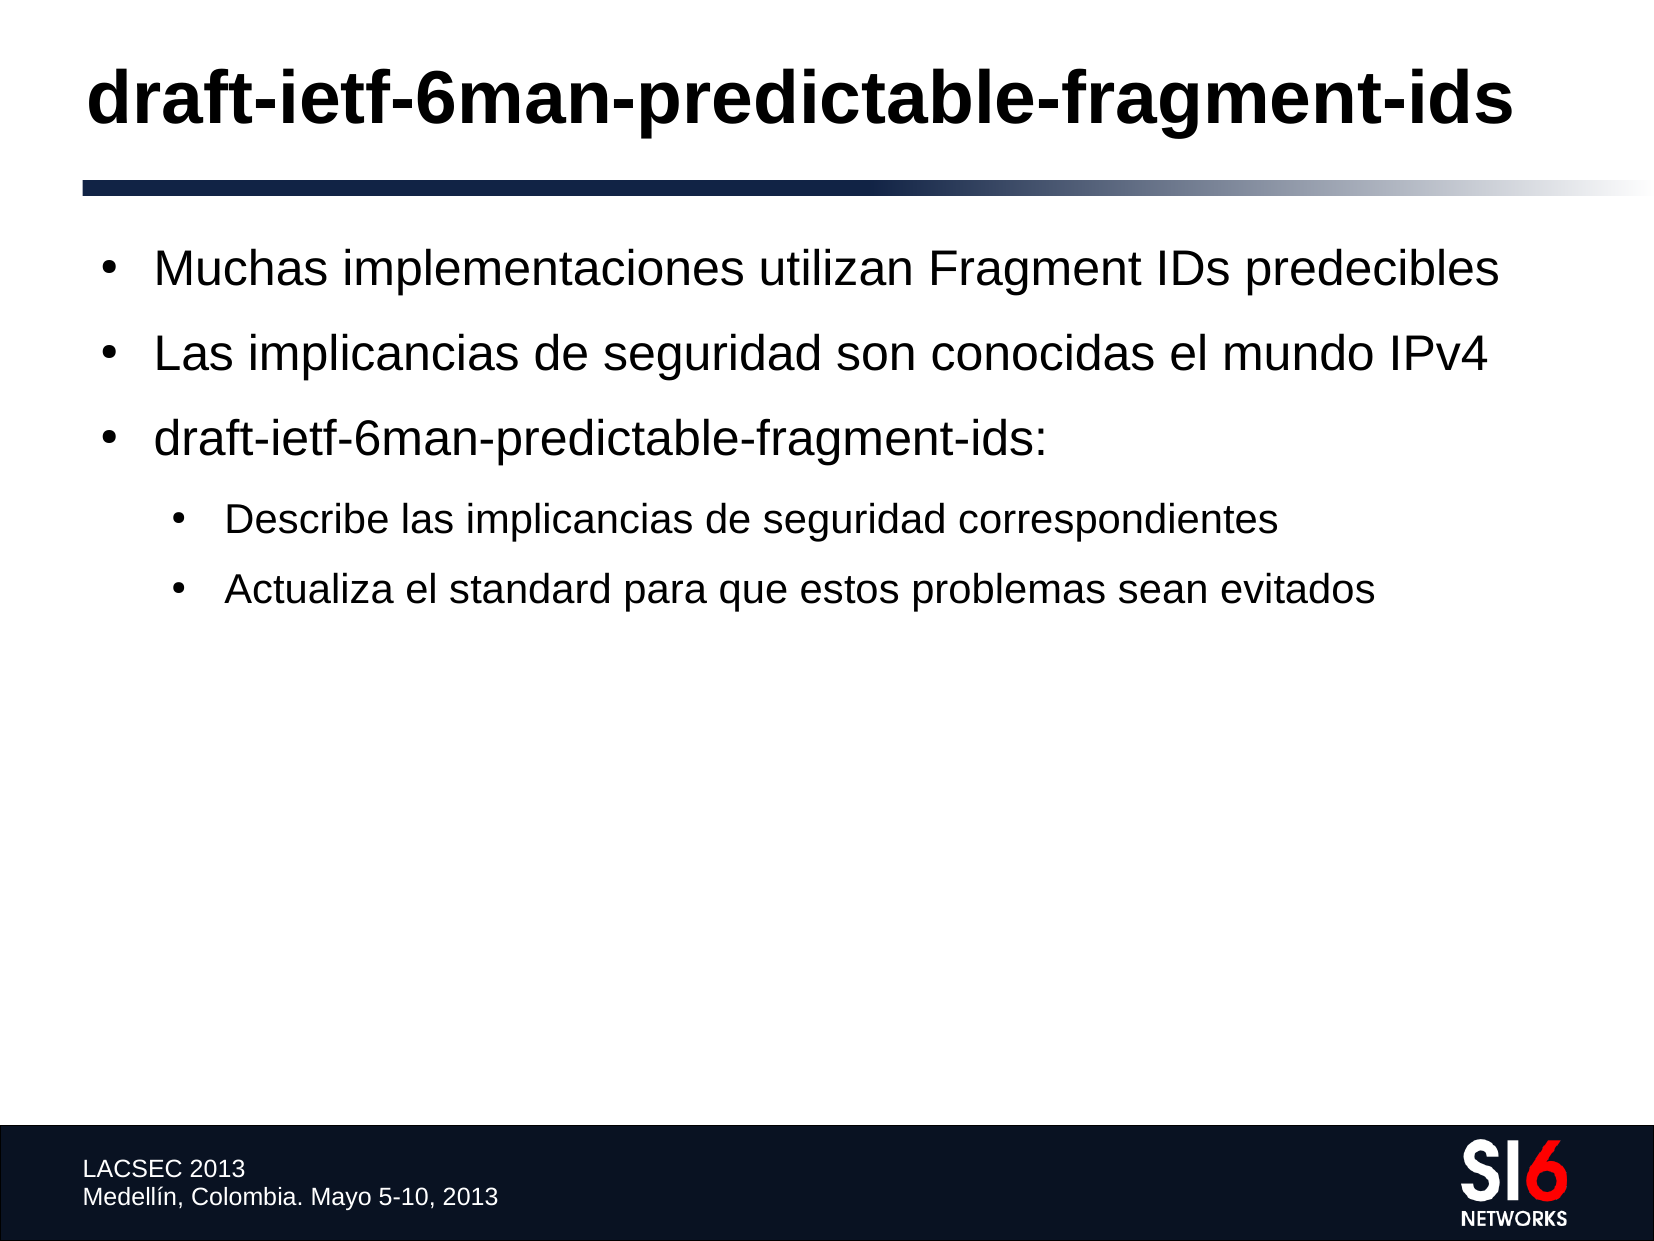

# draft-ietf-6man-predictable-fragment-ids
Muchas implementaciones utilizan Fragment IDs predecibles
Las implicancias de seguridad son conocidas el mundo IPv4
draft-ietf-6man-predictable-fragment-ids:
Describe las implicancias de seguridad correspondientes
Actualiza el standard para que estos problemas sean evitados